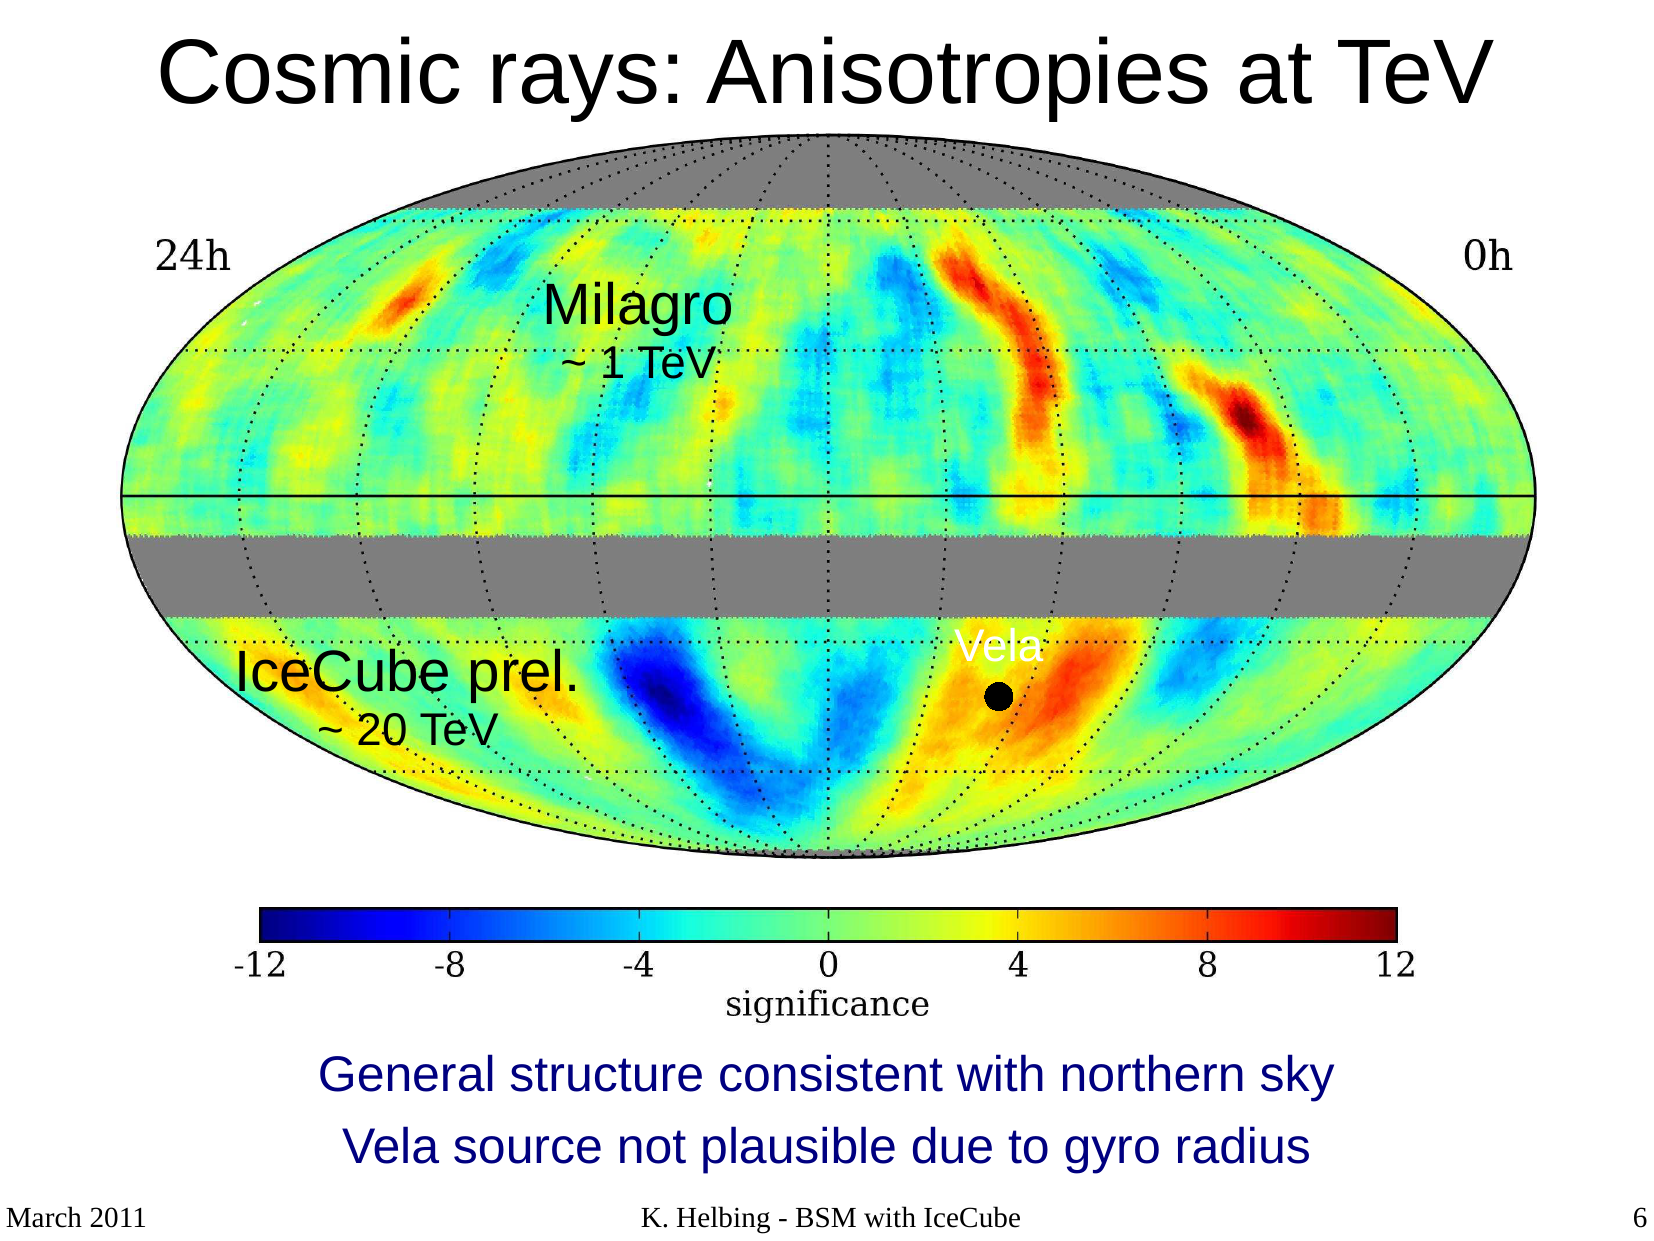

# Cosmic rays: Anisotropies at TeV
Milagro
~ 1 TeV
IceCube prel.
~ 20 TeV
Vela
General structure consistent with northern sky
Vela source not plausible due to gyro radius
March 2011
K. Helbing - BSM with IceCube
6